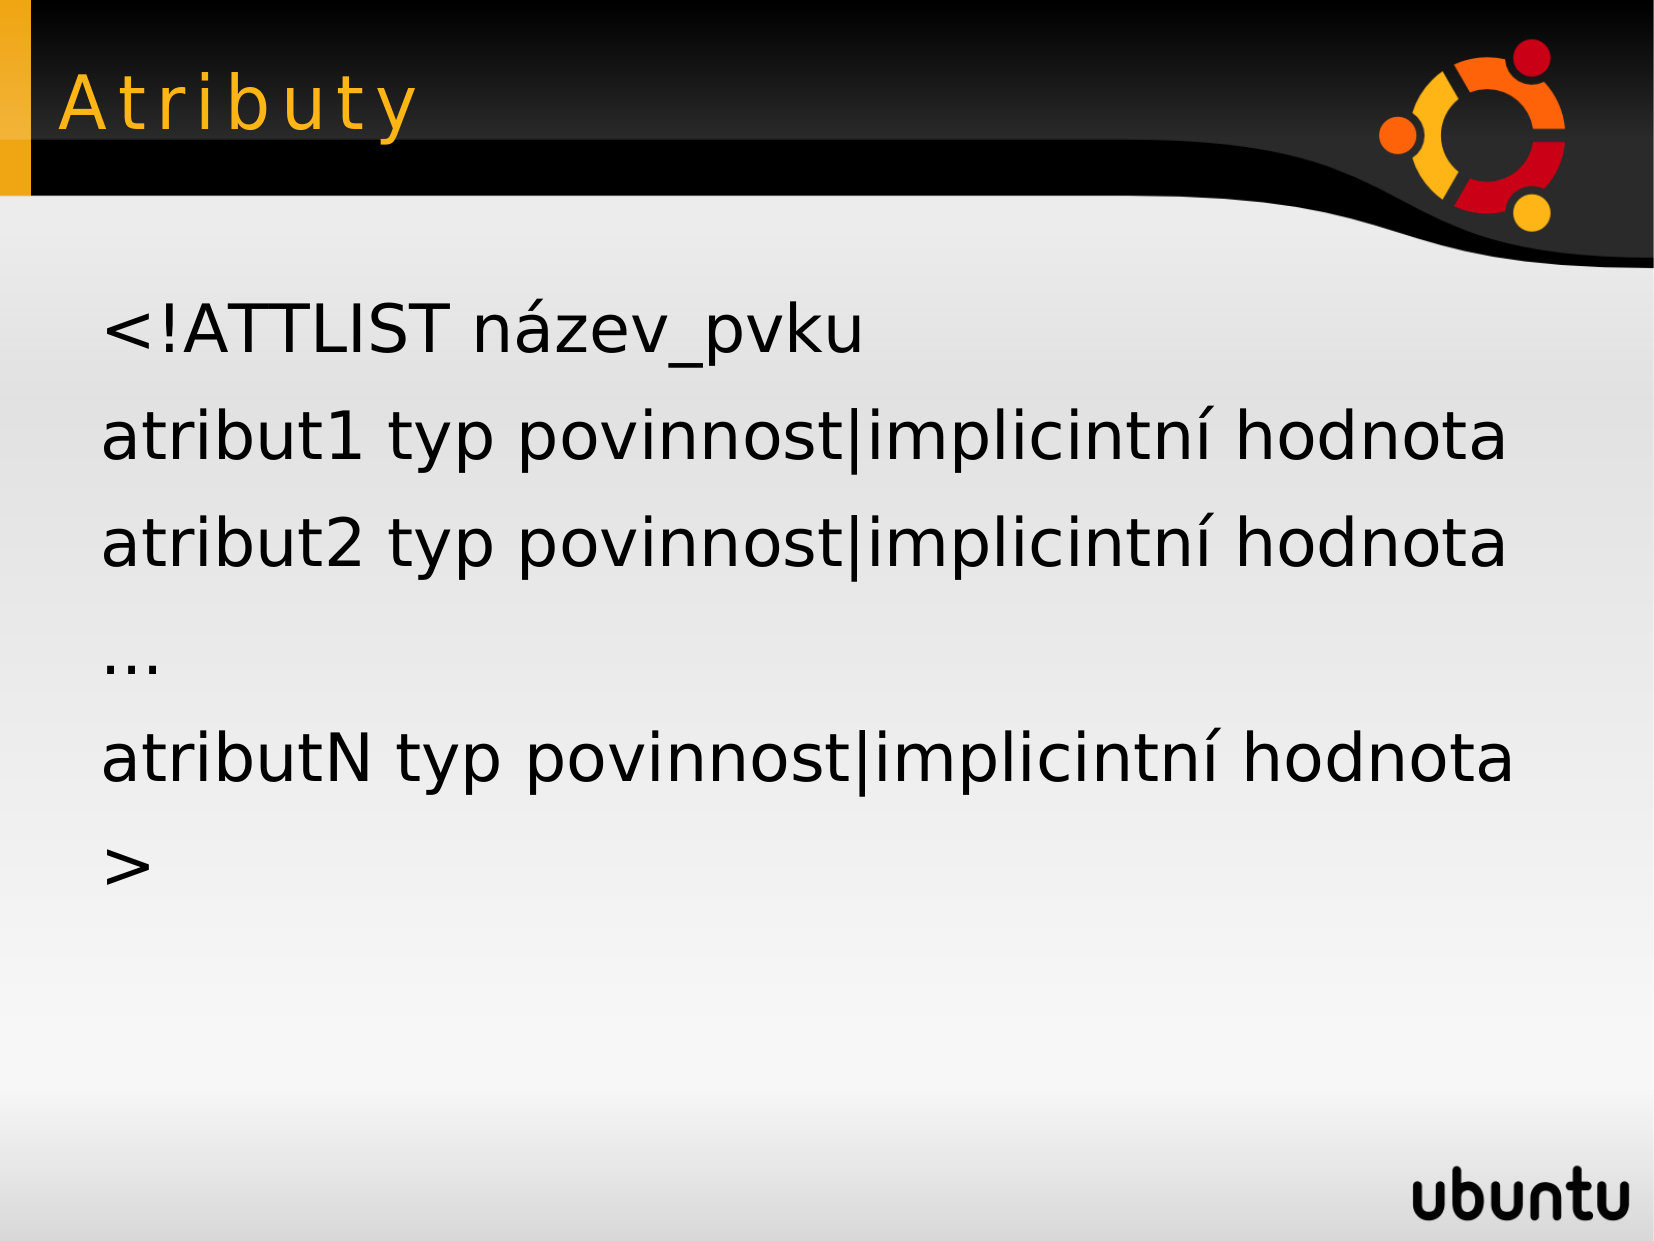

# Atributy
<!ATTLIST název_pvku
atribut1 typ povinnost|implicintní hodnota
atribut2 typ povinnost|implicintní hodnota
...
atributN typ povinnost|implicintní hodnota
>